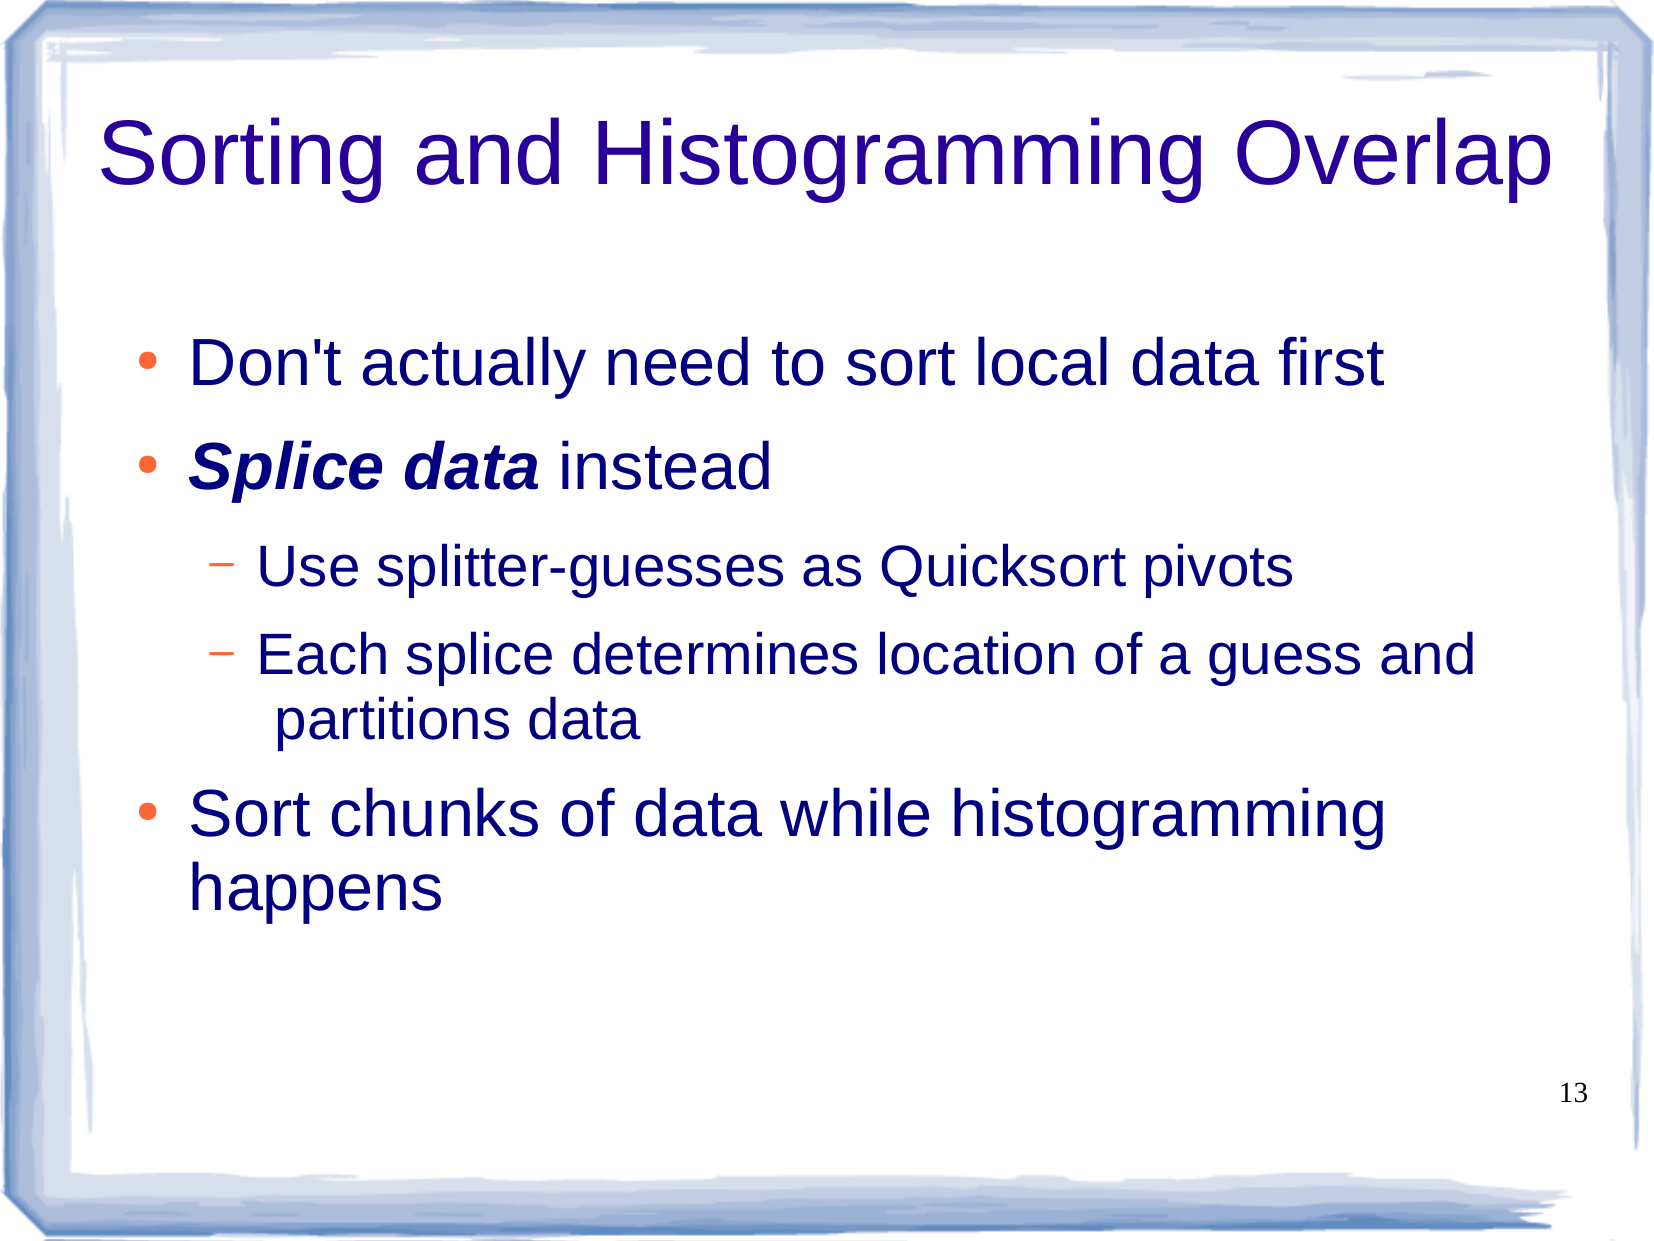

# Sorting and Histogramming Overlap
Don't actually need to sort local data first
Splice data instead
Use splitter-guesses as Quicksort pivots
Each splice determines location of a guess and partitions data
Sort chunks of data while histogramming happens
13